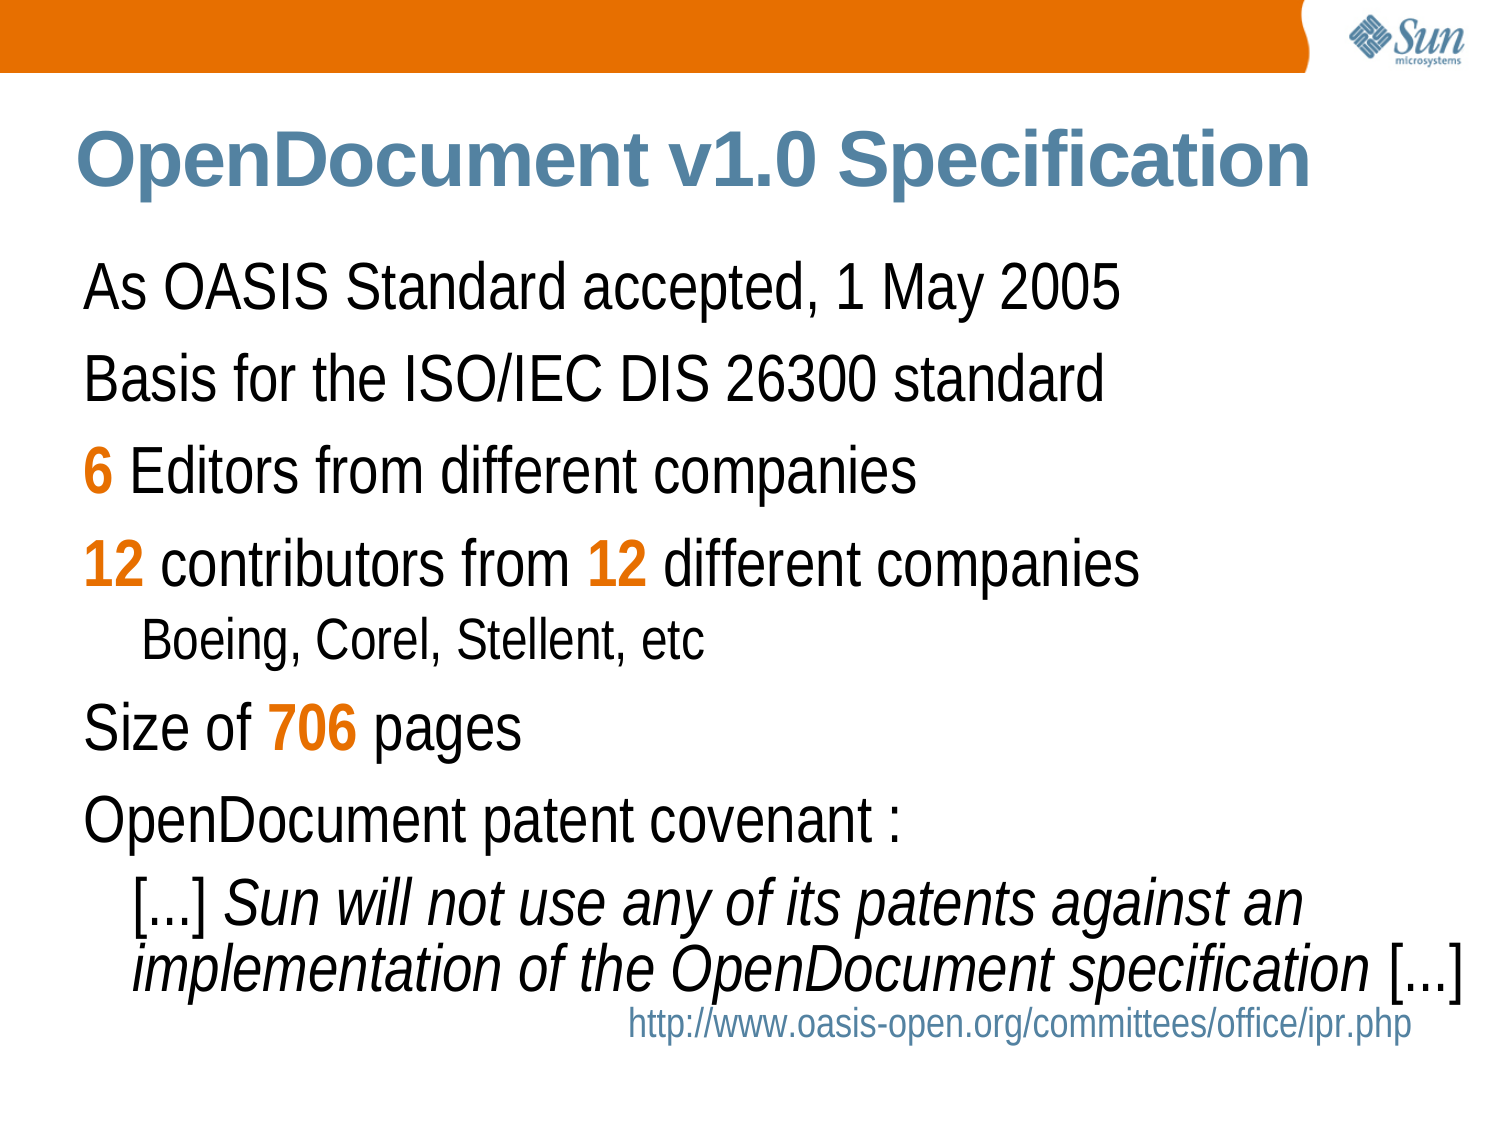

# OpenDocument v1.0 Specification
As OASIS Standard accepted, 1 May 2005
Basis for the ISO/IEC DIS 26300 standard
6 Editors from different companies
12 contributors from 12 different companies
Boeing, Corel, Stellent, etc
Size of 706 pages
OpenDocument patent covenant :
[...] Sun will not use any of its patents against an implementation of the OpenDocument specification [...]
http://www.oasis-open.org/committees/office/ipr.php